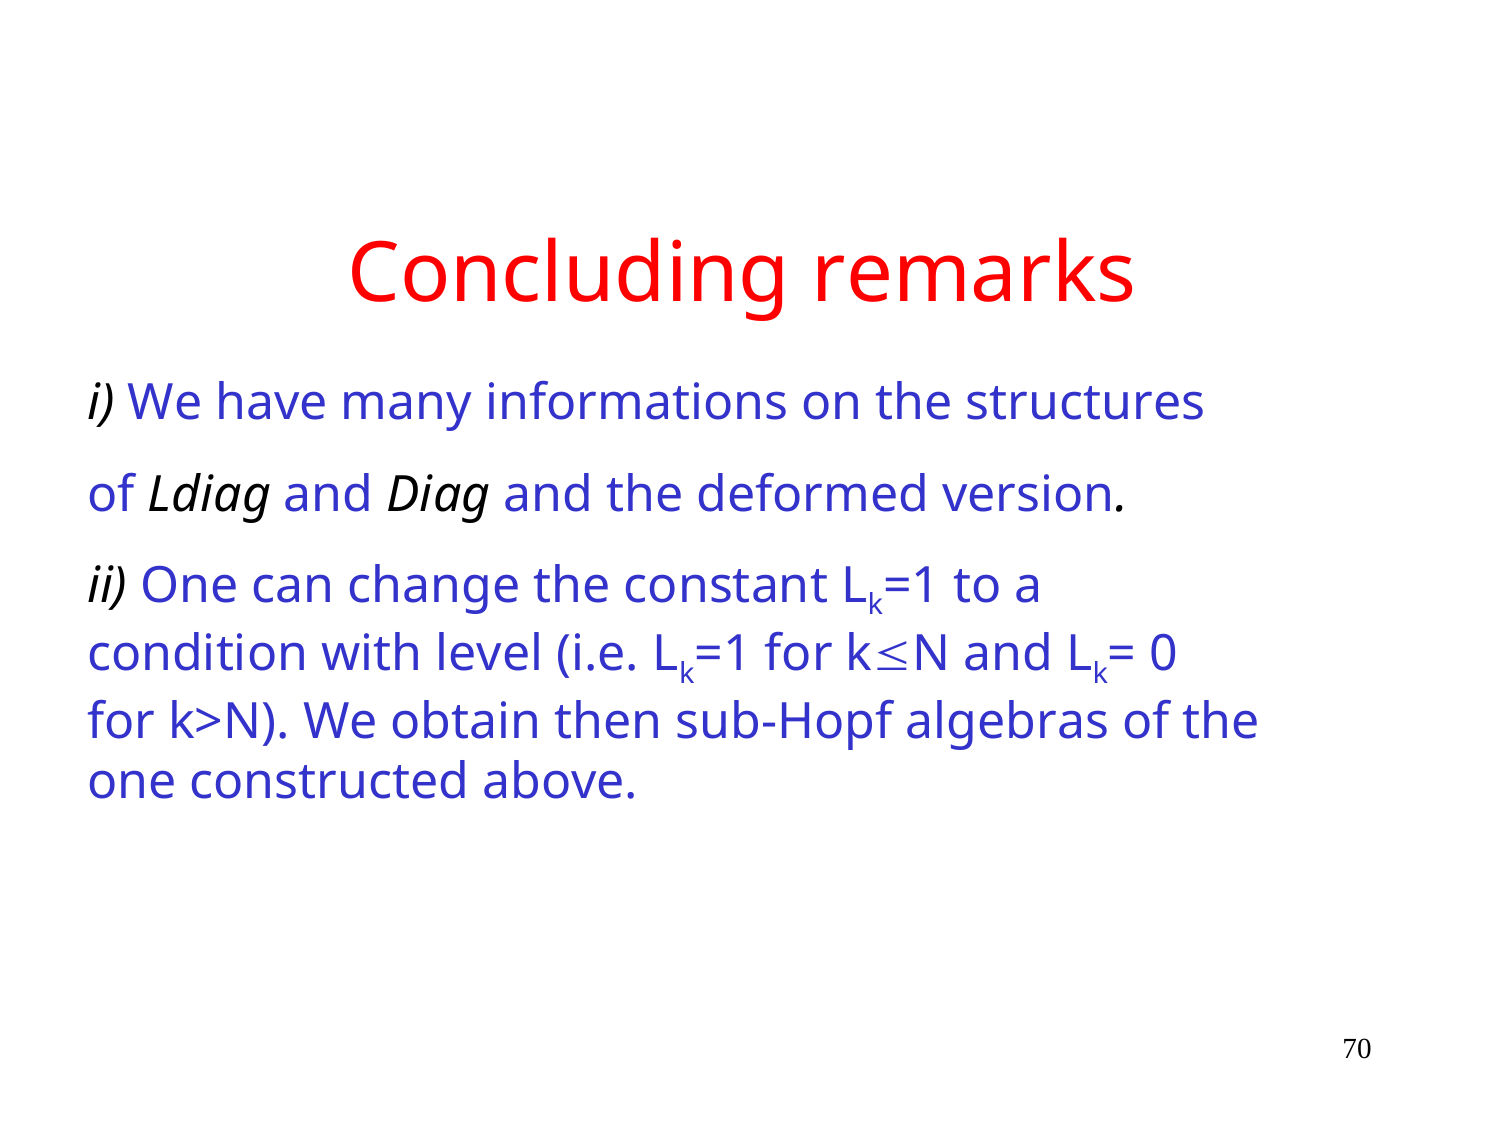

Concluding remarks
i) We have many informations on the structures
of Ldiag and Diag and the deformed version.
ii) One can change the constant Lk=1 to a
condition with level (i.e. Lk=1 for kN and Lk= 0
for k>N). We obtain then sub-Hopf algebras of the
one constructed above.
70